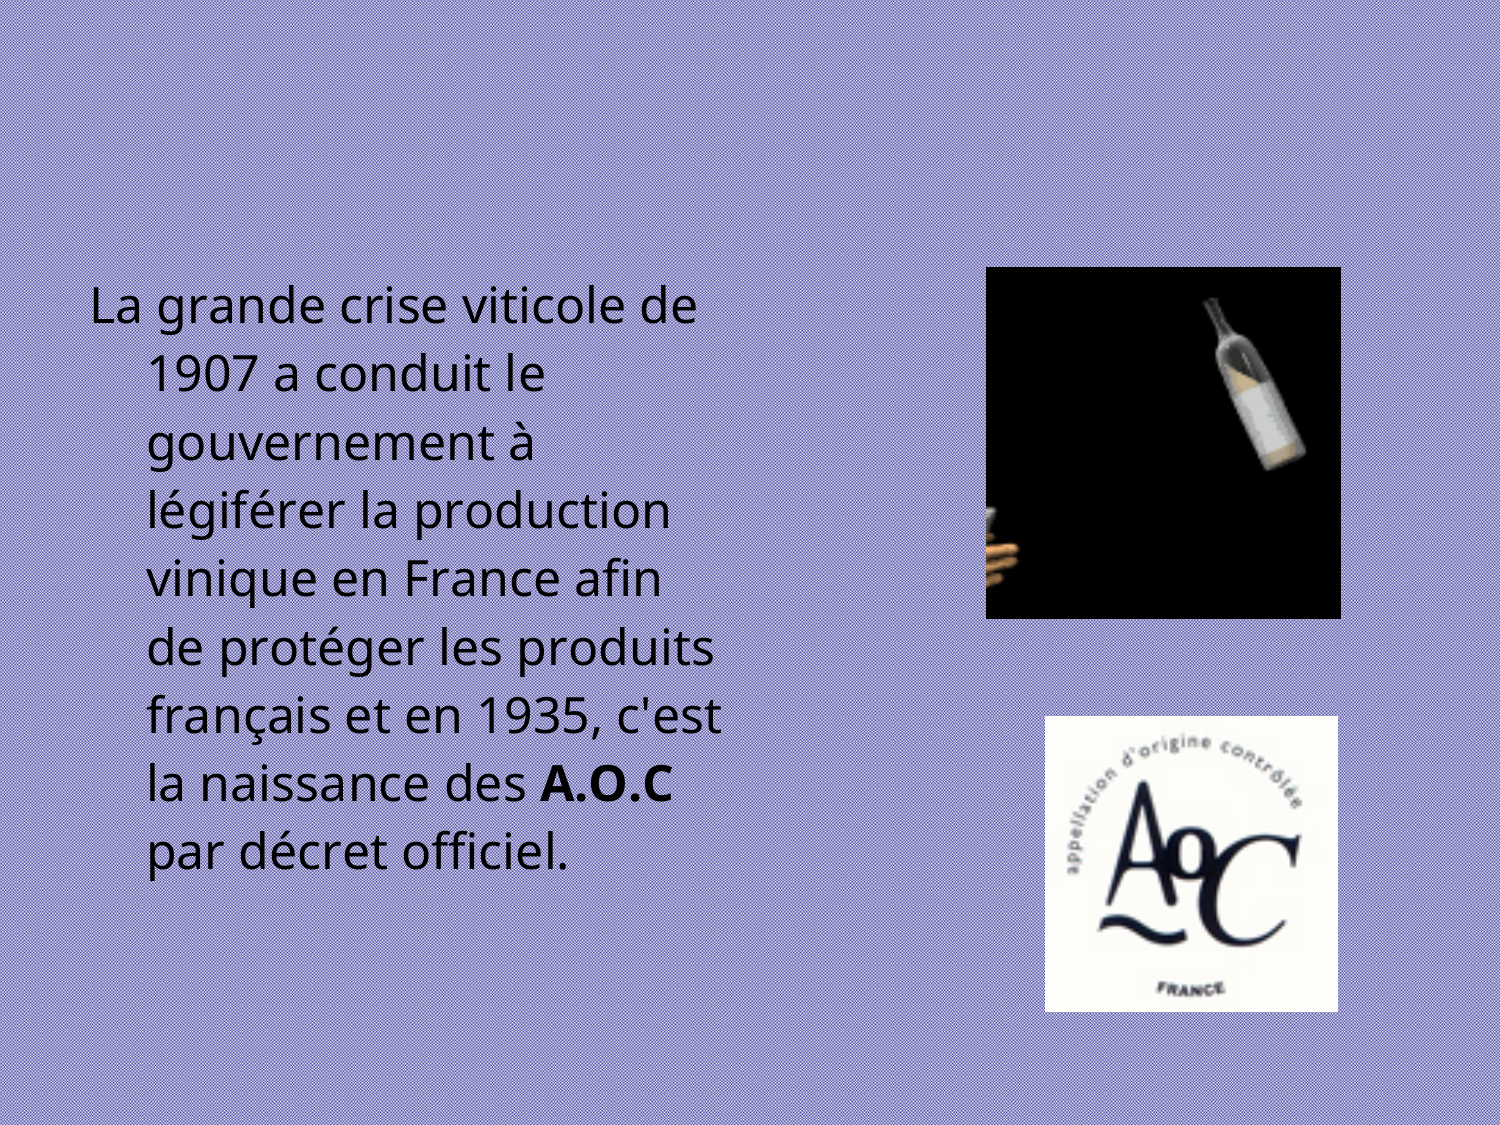

#
La grande crise viticole de 1907 a conduit le gouvernement à légiférer la production vinique en France afin de protéger les produits français et en 1935, c'est la naissance des A.O.C par décret officiel.